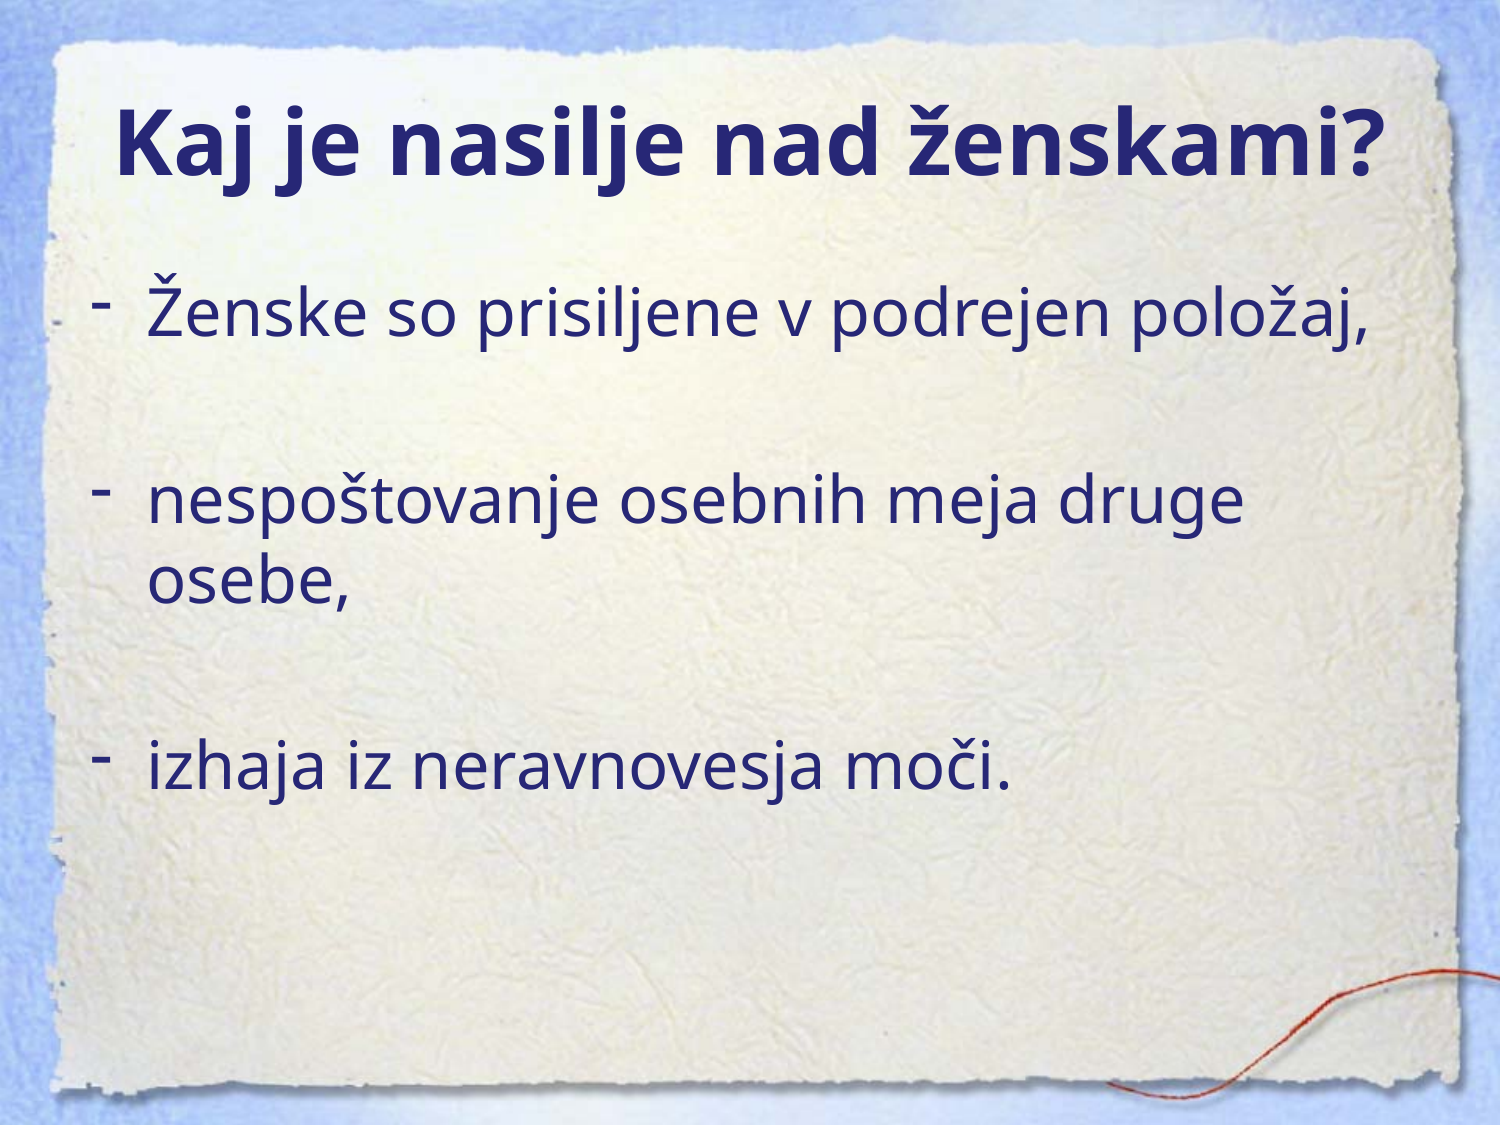

# Kaj je nasilje nad ženskami?
Ženske so prisiljene v podrejen položaj,
nespoštovanje osebnih meja druge osebe,
izhaja iz neravnovesja moči.